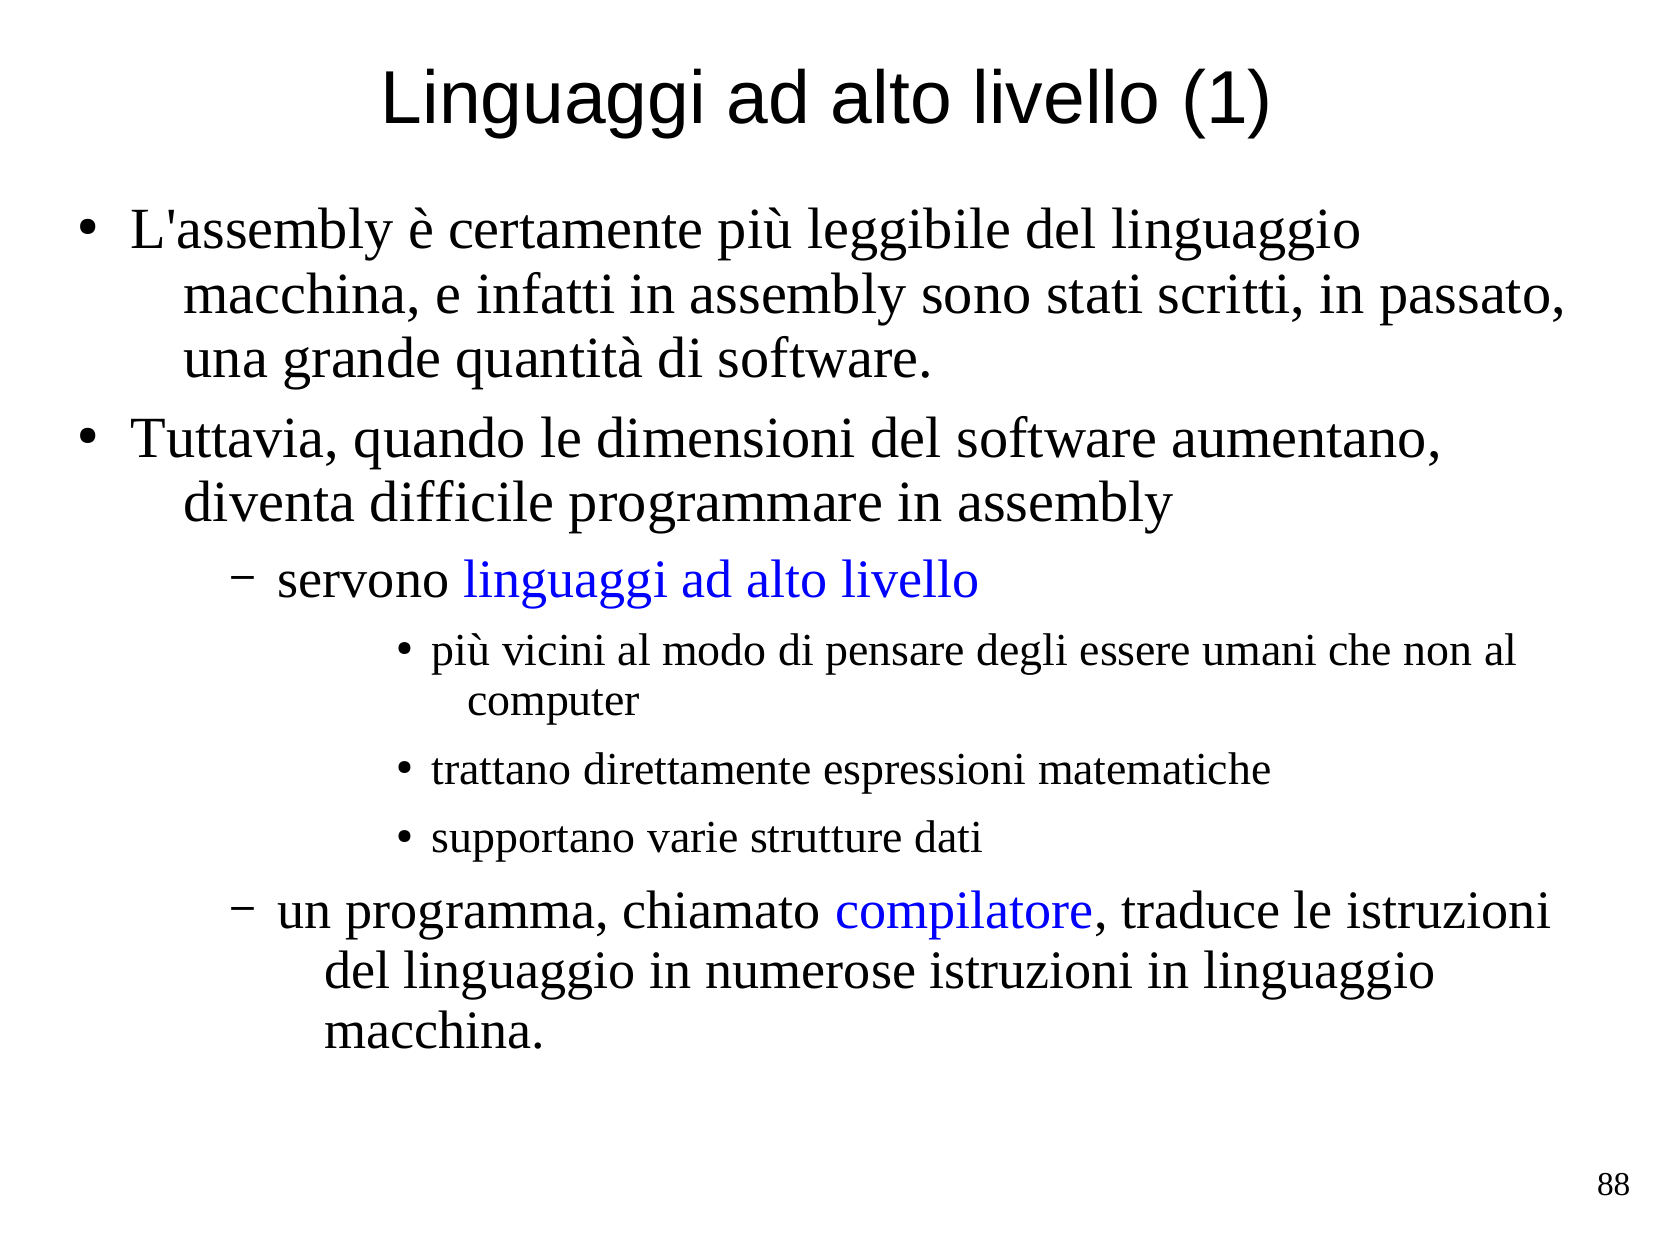

# Linguaggi ad alto livello (1)
L'assembly è certamente più leggibile del linguaggio macchina, e infatti in assembly sono stati scritti, in passato, una grande quantità di software.
Tuttavia, quando le dimensioni del software aumentano, diventa difficile programmare in assembly
servono linguaggi ad alto livello
più vicini al modo di pensare degli essere umani che non al computer
trattano direttamente espressioni matematiche
supportano varie strutture dati
un programma, chiamato compilatore, traduce le istruzioni del linguaggio in numerose istruzioni in linguaggio macchina.